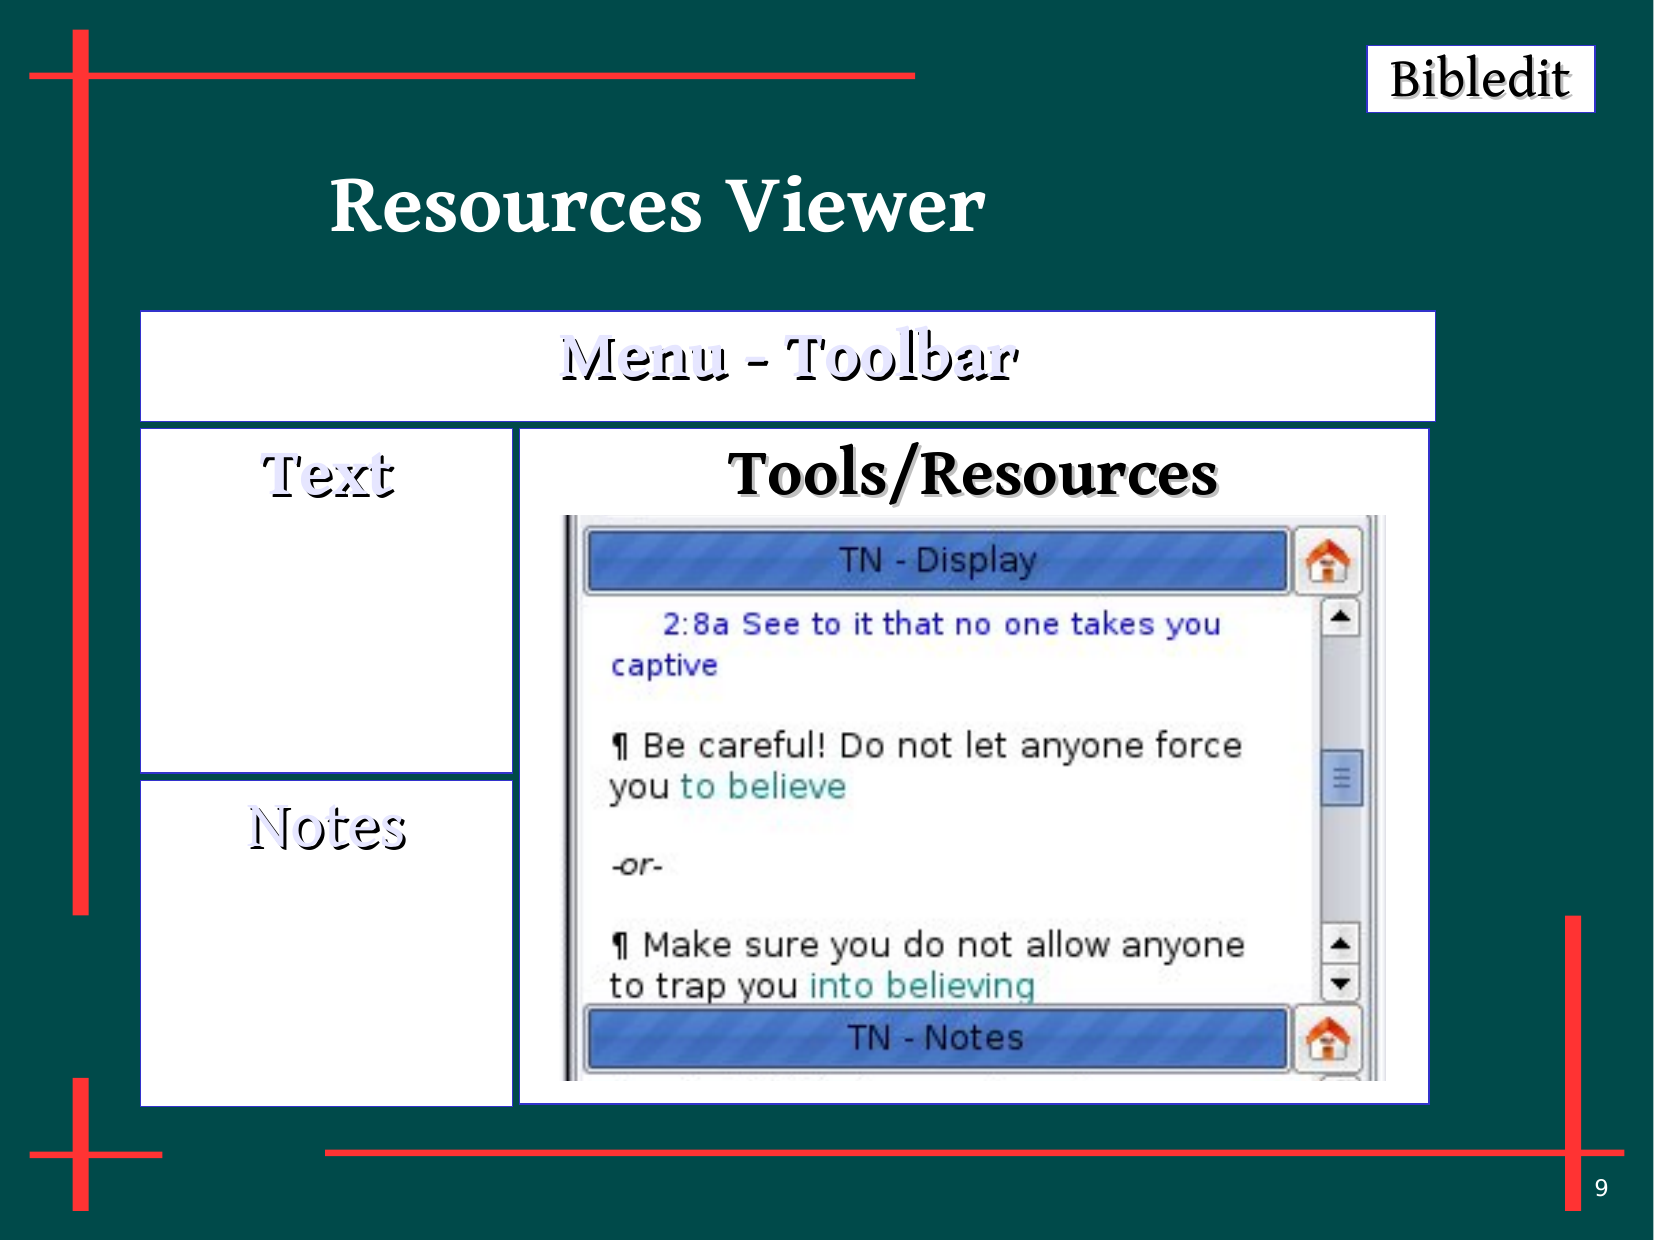

Bibledit
# Resources Viewer
Menu - Toolbar
Text
Tools/Resources
Notes